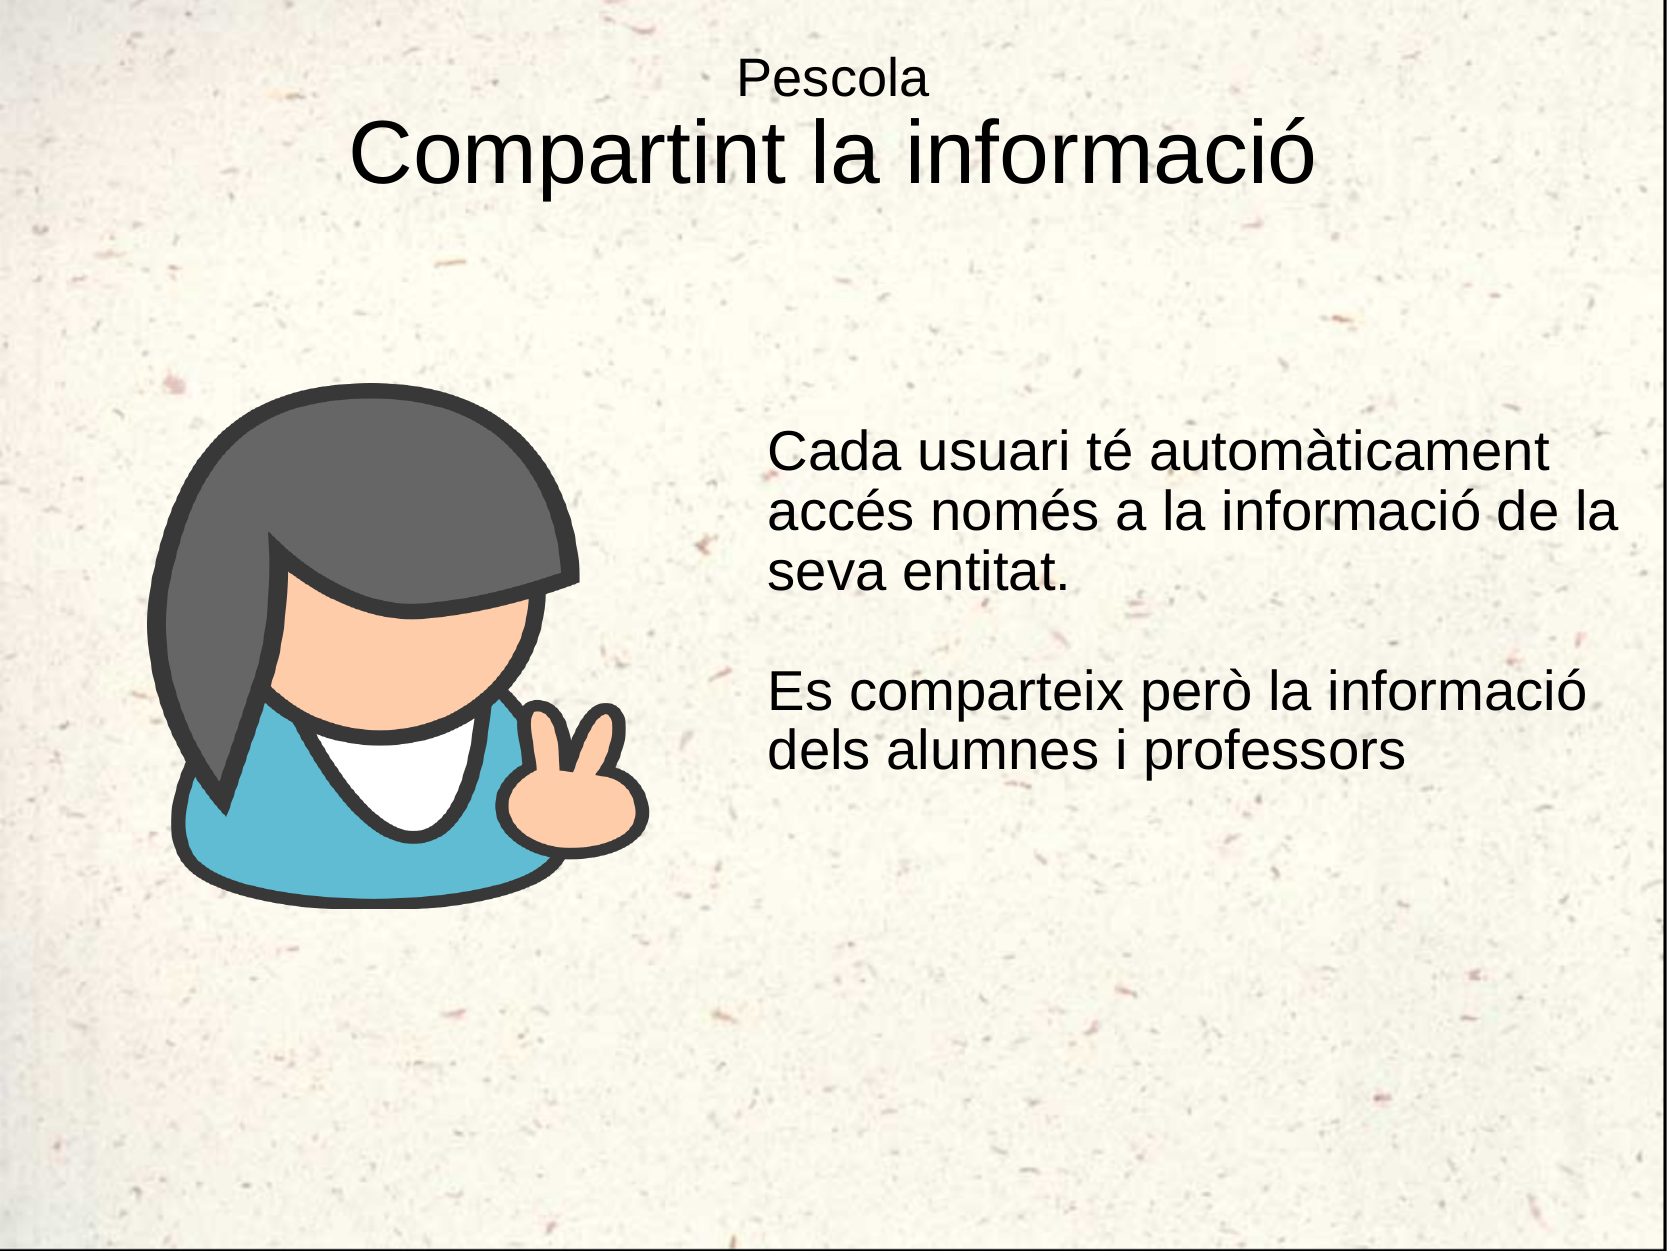

# Pescola Compartint la informació
Cada usuari té automàticament accés només a la informació de la seva entitat.
Es comparteix però la informació dels alumnes i professors